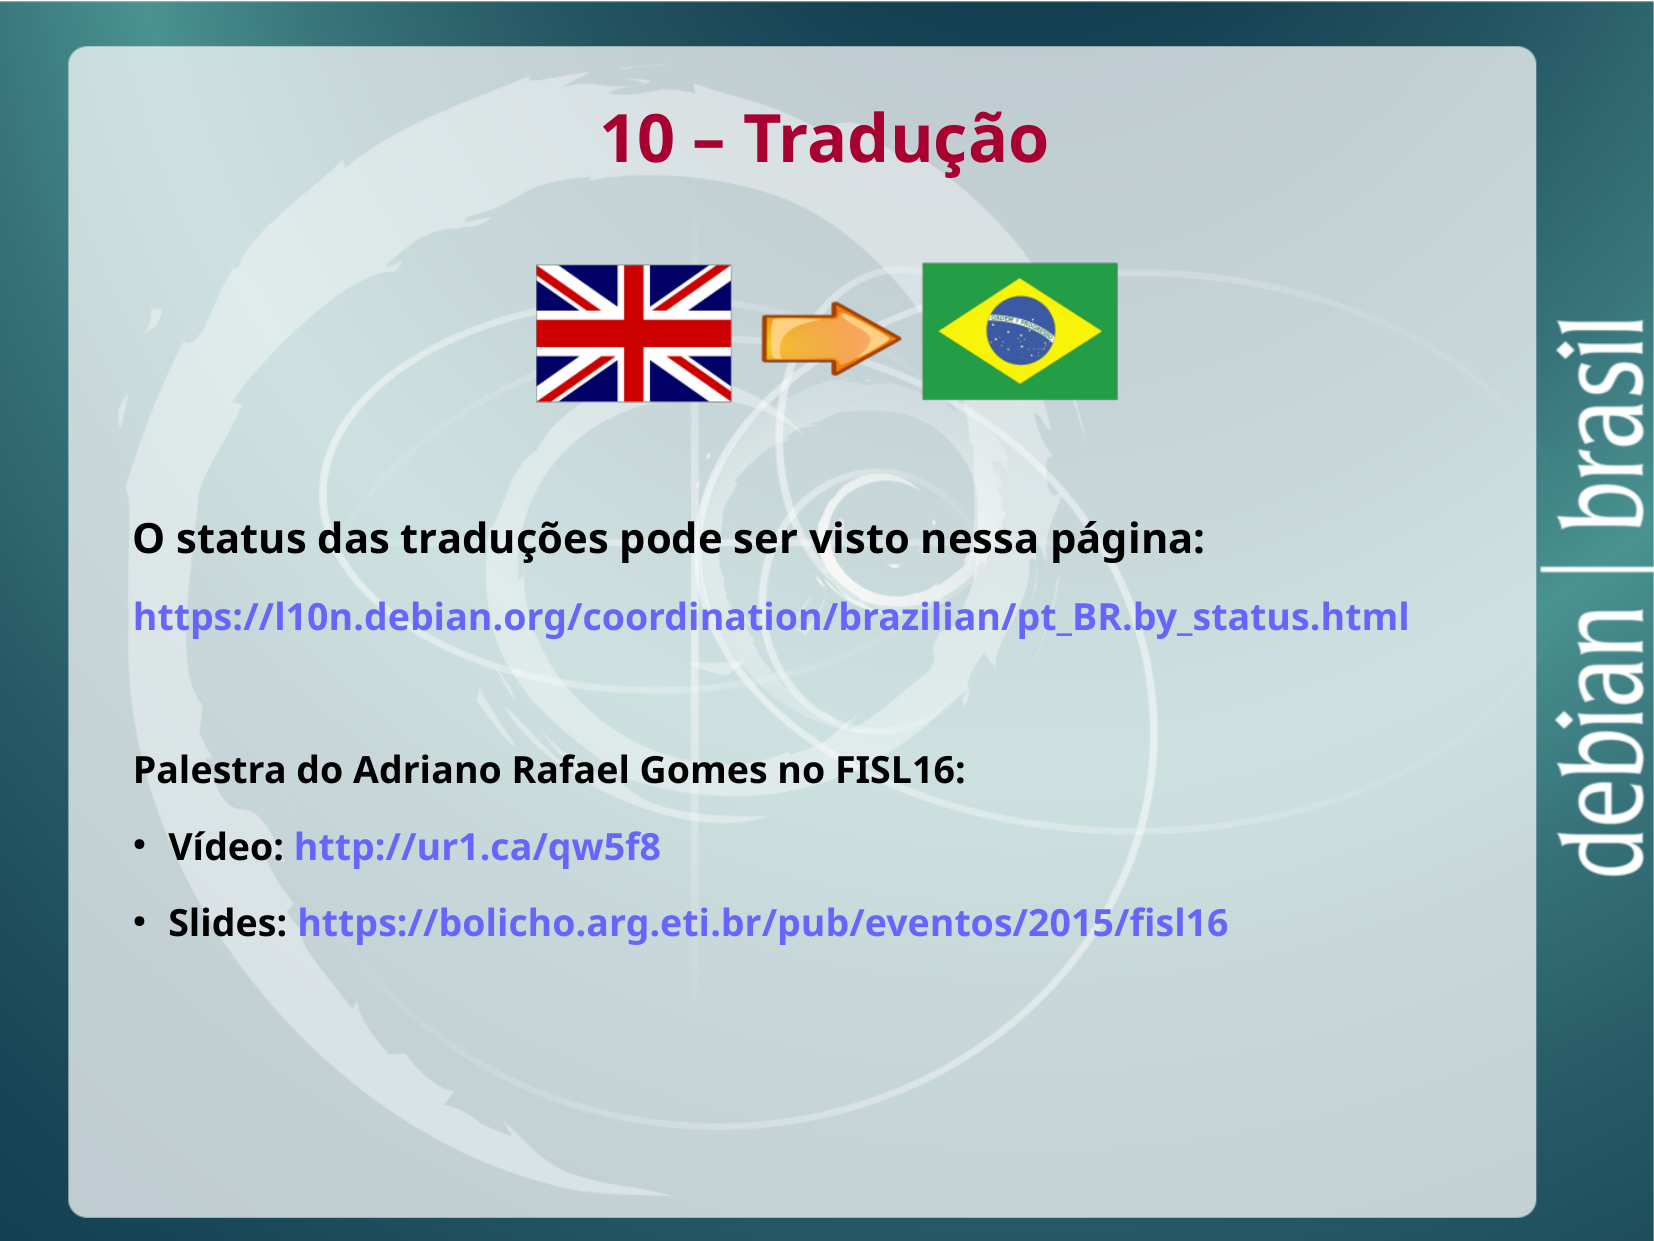

10 – Tradução
O status das traduções pode ser visto nessa página:
https://l10n.debian.org/coordination/brazilian/pt_BR.by_status.html
Palestra do Adriano Rafael Gomes no FISL16:
Vídeo: http://ur1.ca/qw5f8
Slides: https://bolicho.arg.eti.br/pub/eventos/2015/fisl16